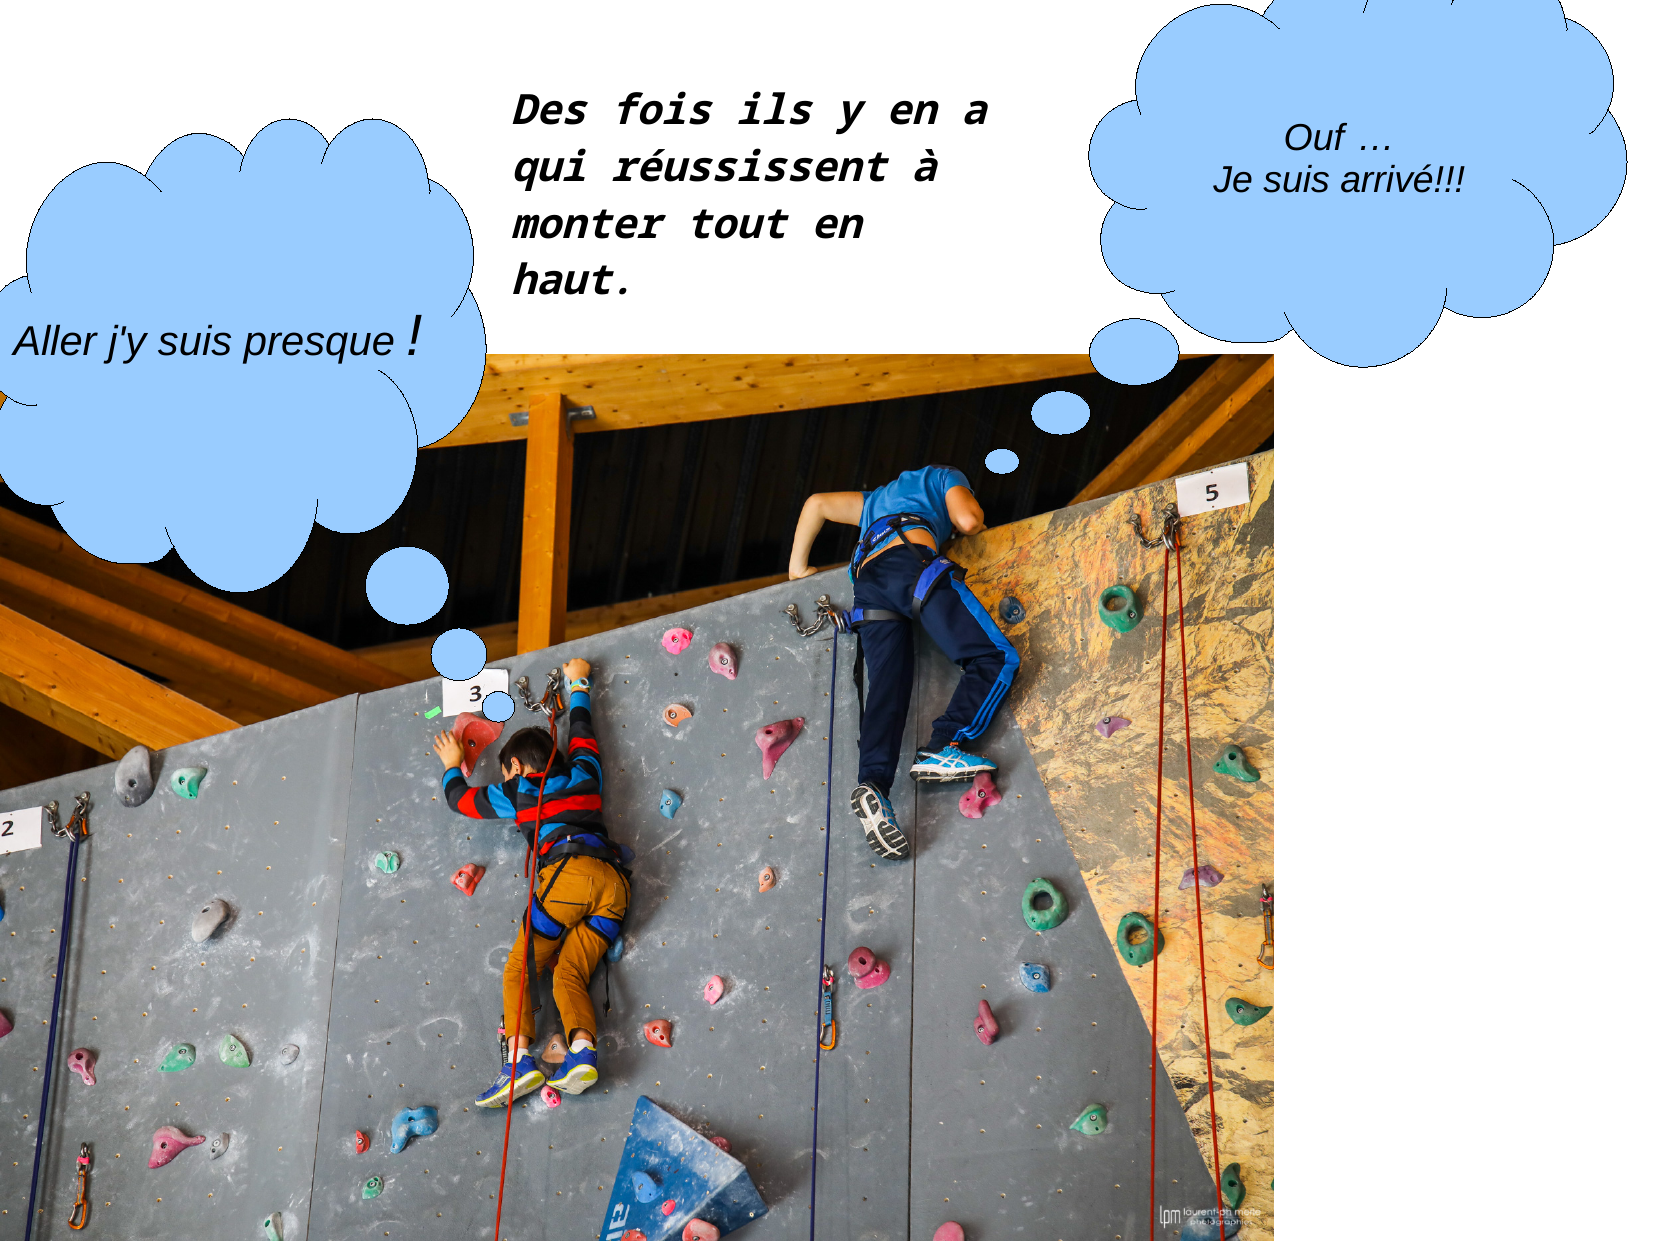

Ouf 	…
Je suis arrivé!!!
Des fois ils y en a qui réussissent à monter tout en haut.
Aller j'y suis presque !